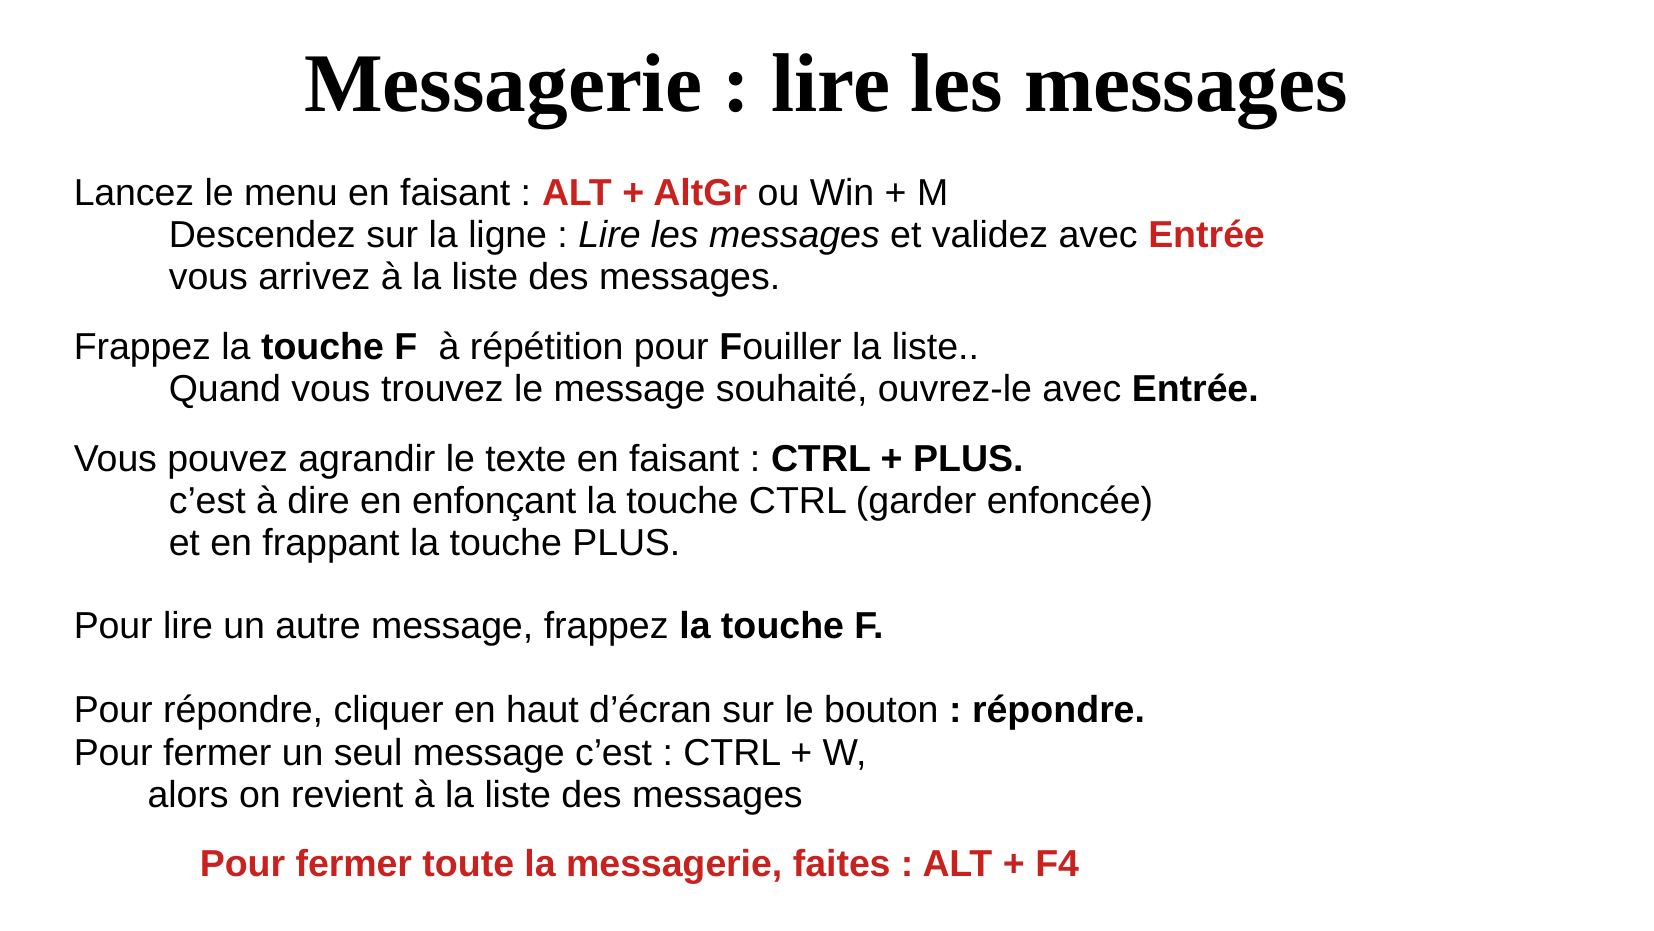

Messagerie : lire les messages
Lancez le menu en faisant : ALT + AltGr ou Win + M
	 Descendez sur la ligne : Lire les messages et validez avec Entrée
	 vous arrivez à la liste des messages.
Frappez la touche F à répétition pour Fouiller la liste..
	 Quand vous trouvez le message souhaité, ouvrez-le avec Entrée.
Vous pouvez agrandir le texte en faisant : CTRL + PLUS.
	 c’est à dire en enfonçant la touche CTRL (garder enfoncée)
	 et en frappant la touche PLUS.
Pour lire un autre message, frappez la touche F.
Pour répondre, cliquer en haut d’écran sur le bouton : répondre.
Pour fermer un seul message c’est : CTRL + W,
	alors on revient à la liste des messages
 Pour fermer toute la messagerie, faites : ALT + F4